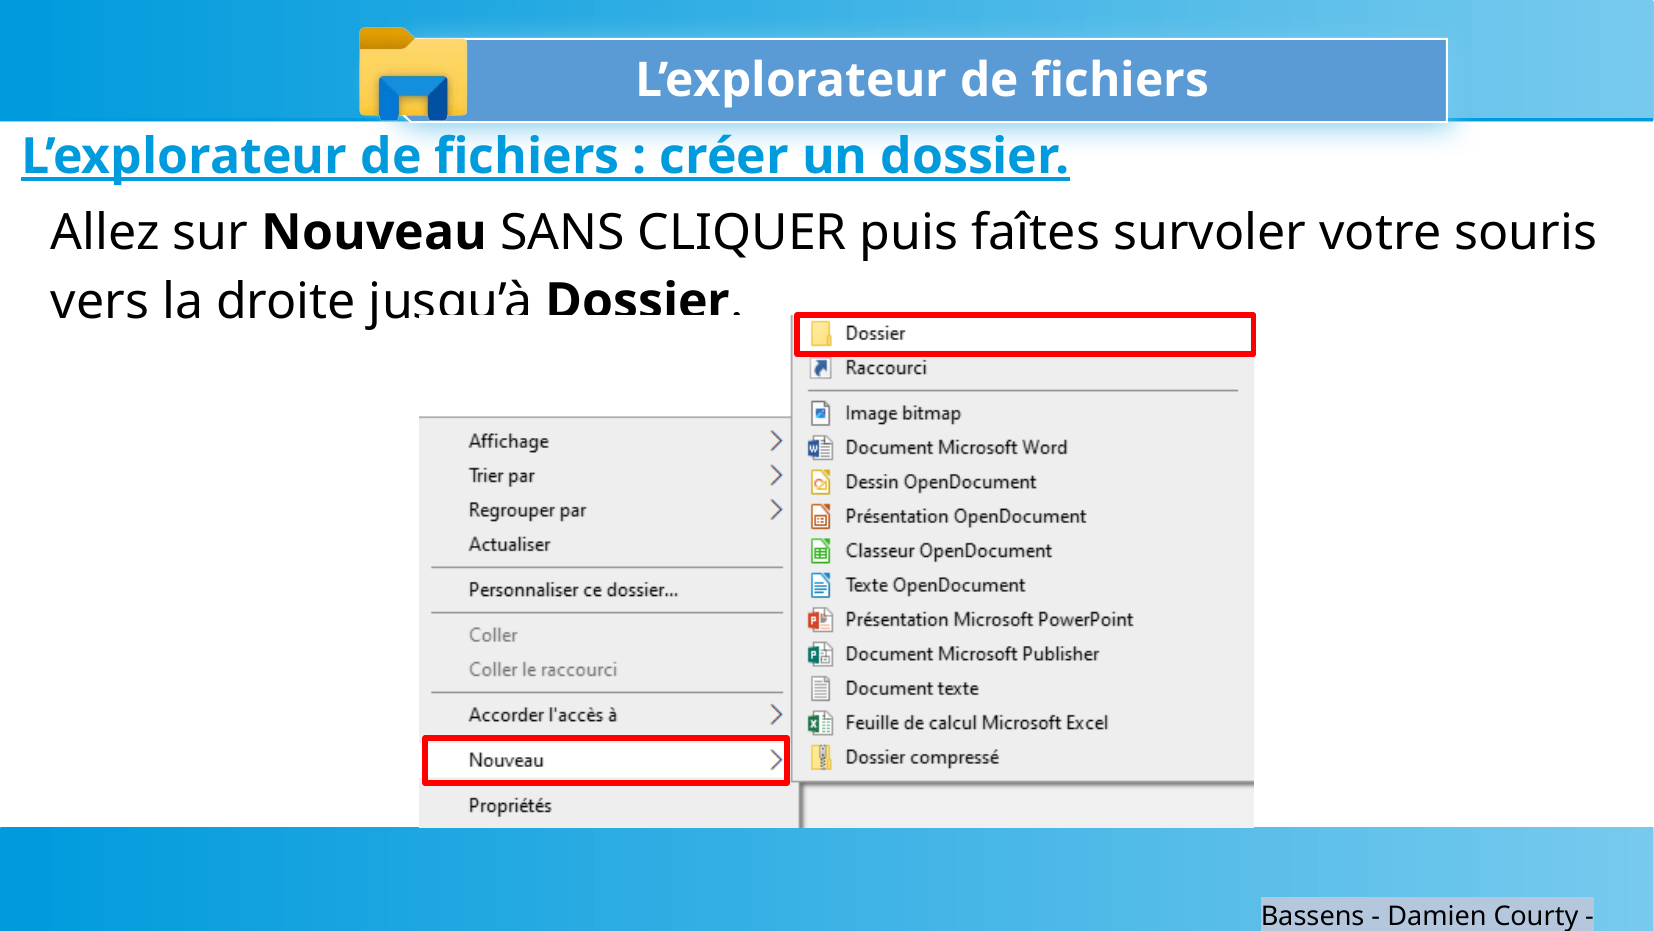

L’explorateur de fichiers
L’explorateur de fichiers : créer un dossier.
Allez sur Nouveau SANS CLIQUER puis faîtes survoler votre souris vers la droite jusqu’à Dossier.
Bassens - Damien Courty - 2024